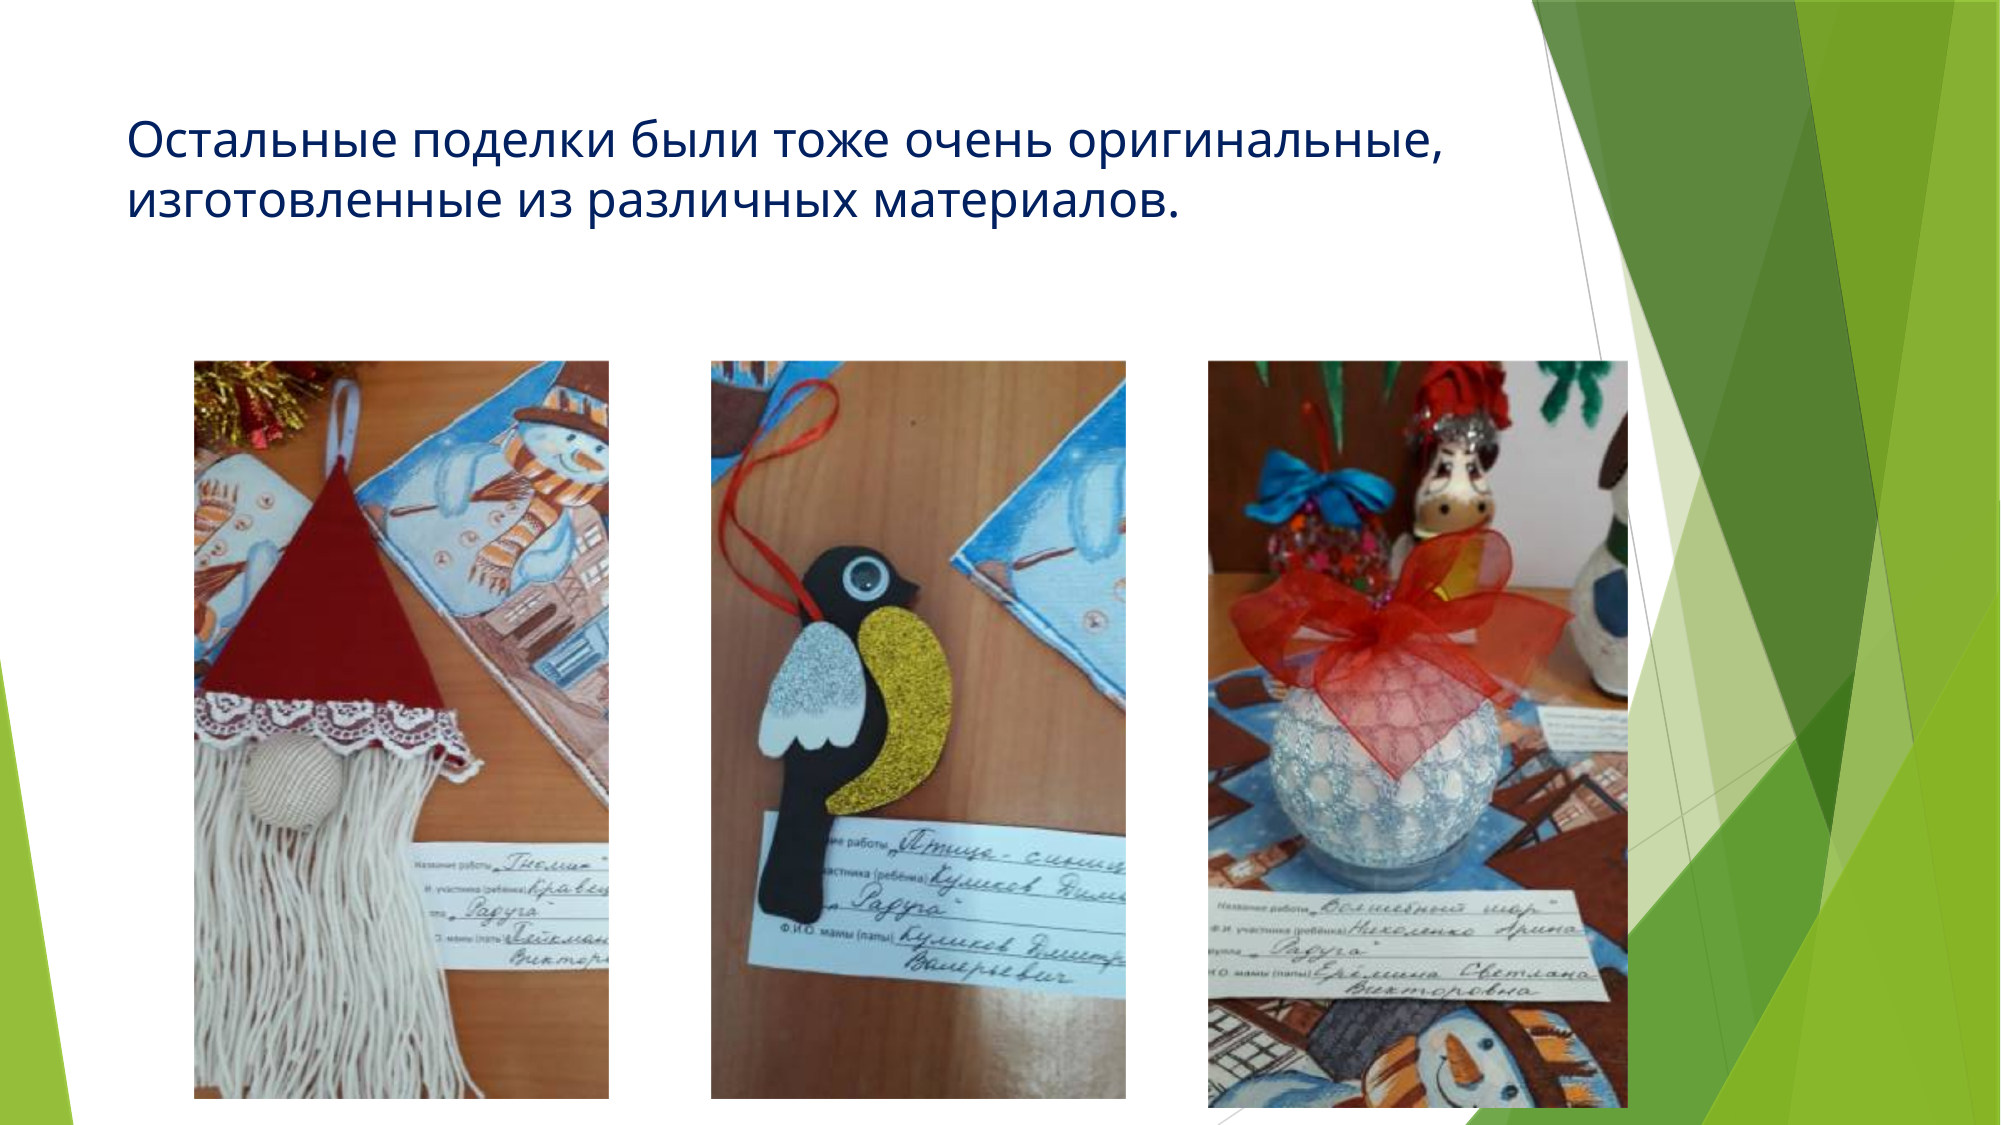

# Остальные поделки были тоже очень оригинальные, изготовленные из различных материалов.